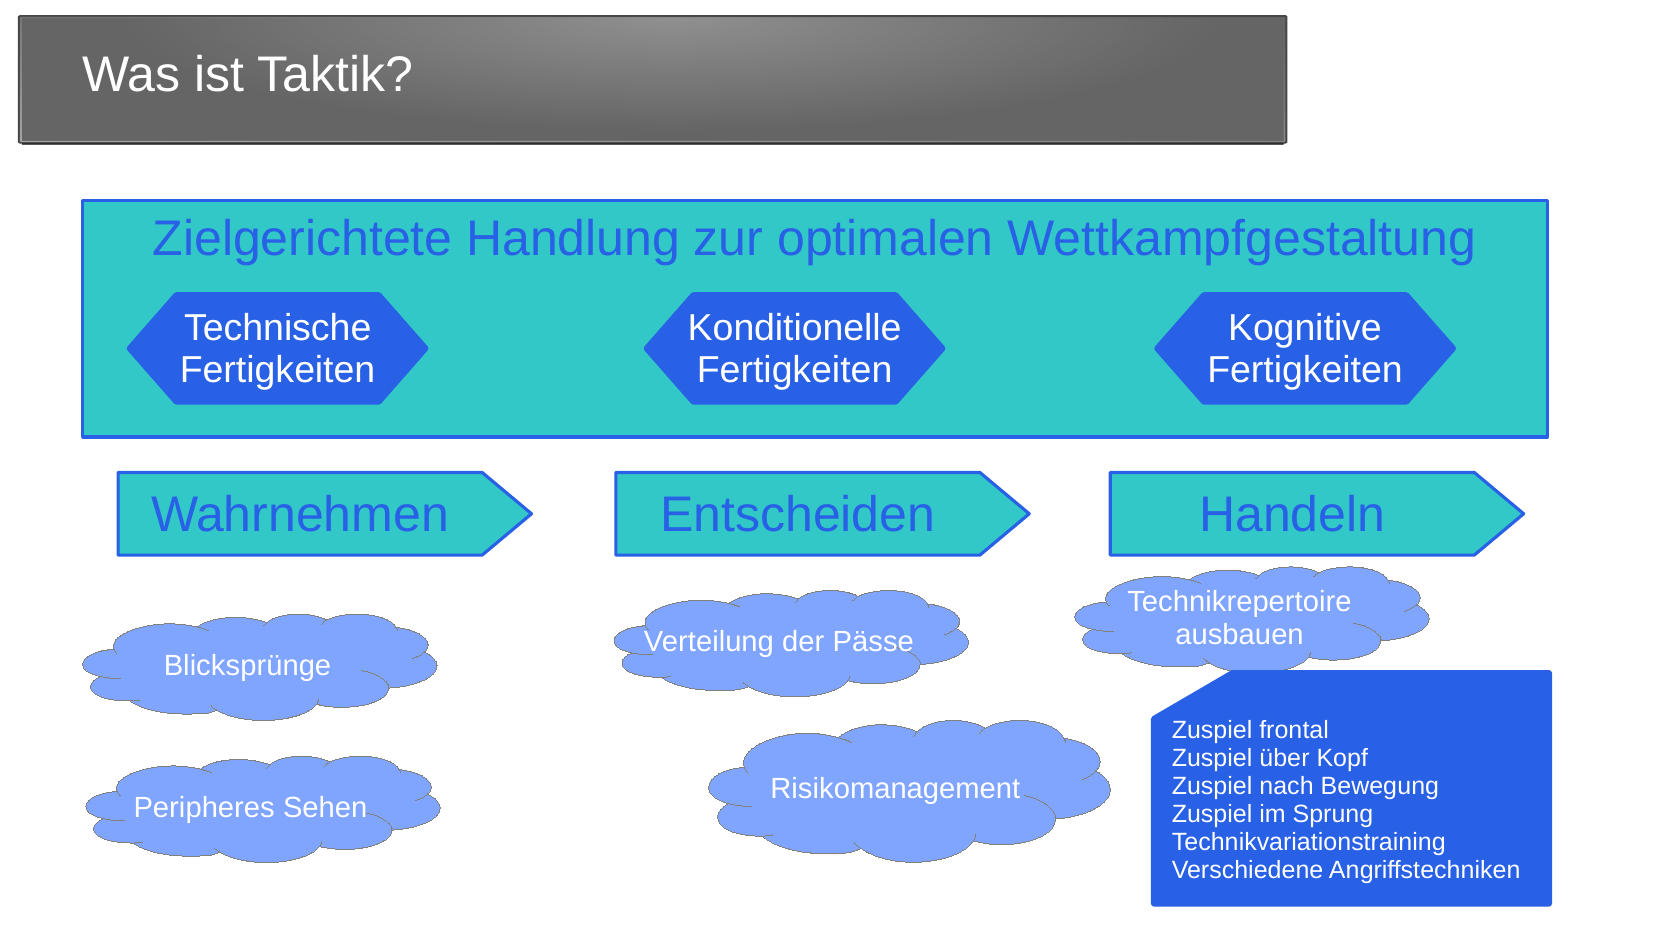

# Was ist Taktik?
Zielgerichtete Handlung zur optimalen Wettkampfgestaltung
Technische
Fertigkeiten
Konditionelle
Fertigkeiten
Kognitive
Fertigkeiten
Wahrnehmen
Entscheiden
Handeln
Technikrepertoire
ausbauen
Verteilung der Pässe
Blicksprünge
Zuspiel frontal
Zuspiel über Kopf
Zuspiel nach Bewegung
Zuspiel im Sprung
Technikvariationstraining
Verschiedene Angriffstechniken
Risikomanagement
Peripheres Sehen